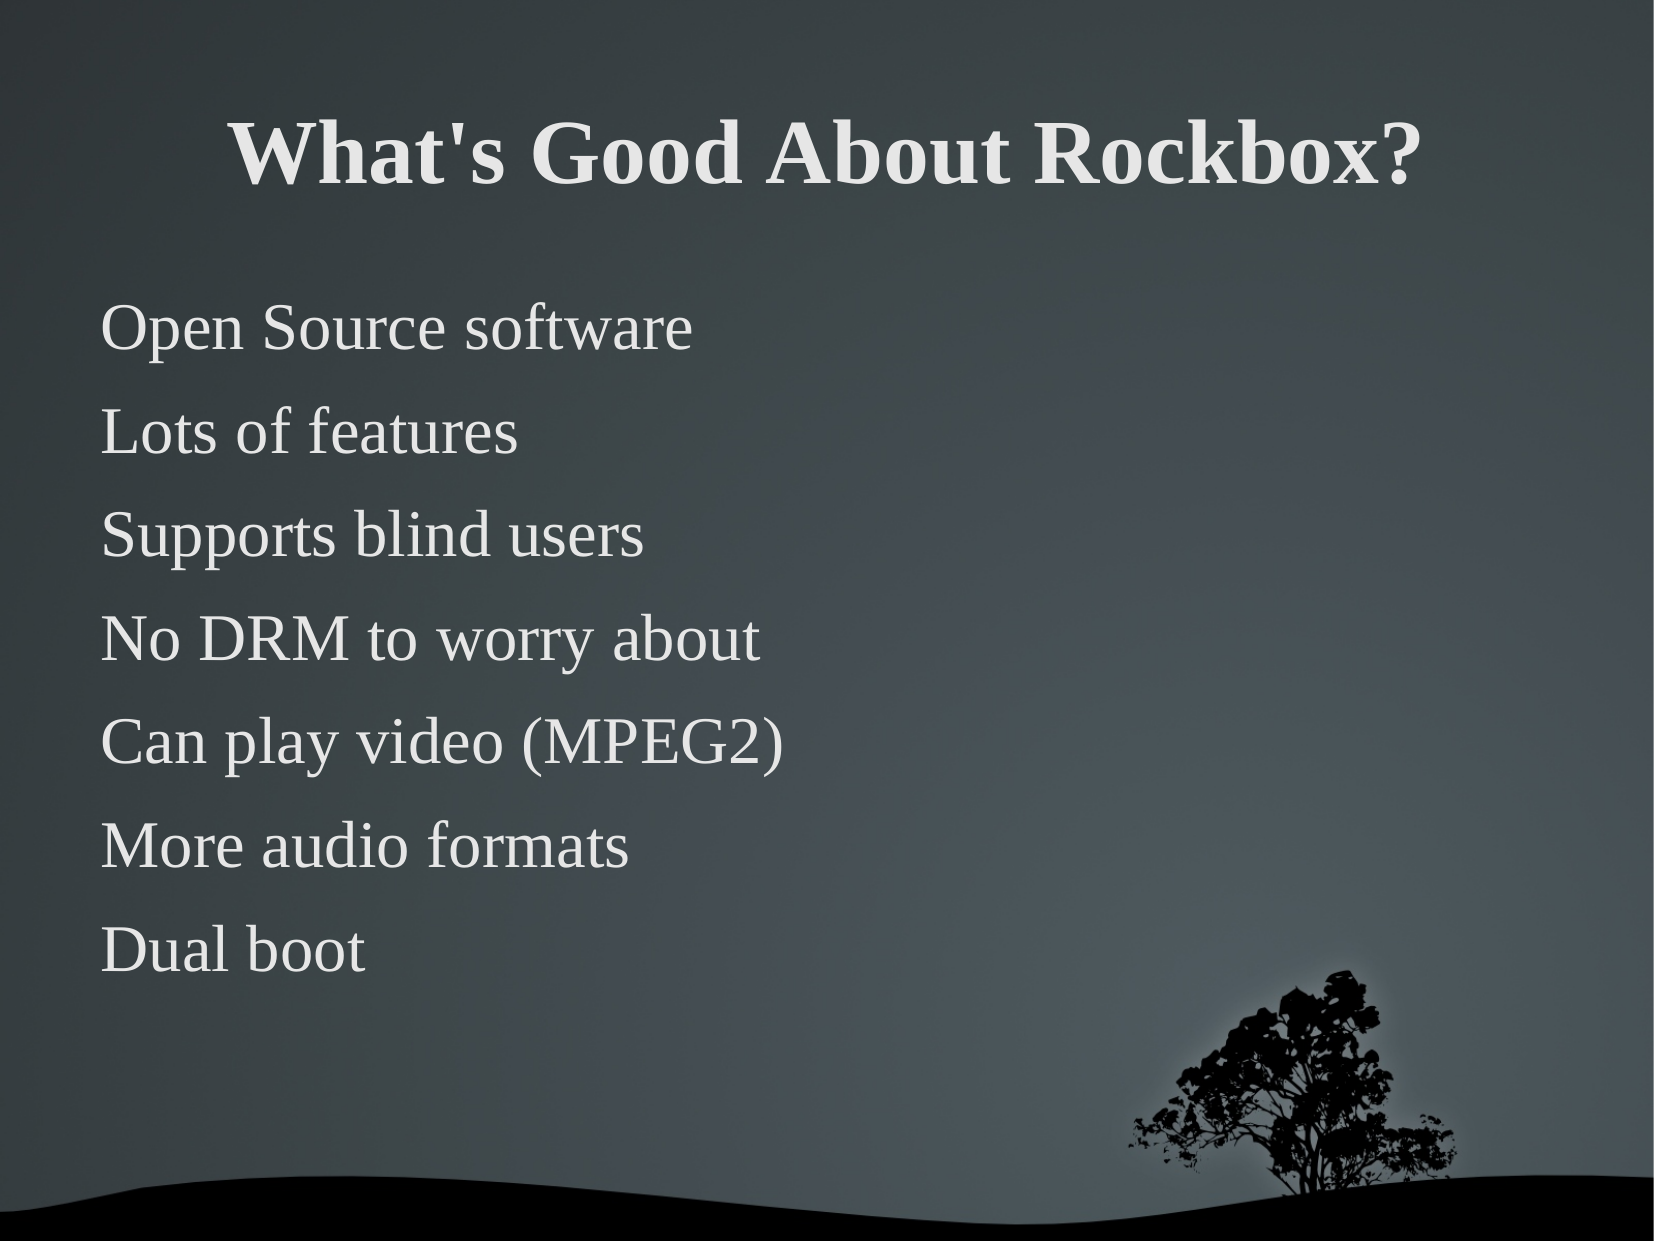

# What's Good About Rockbox?
Open Source software
Lots of features
Supports blind users
No DRM to worry about
Can play video (MPEG2)
More audio formats
Dual boot